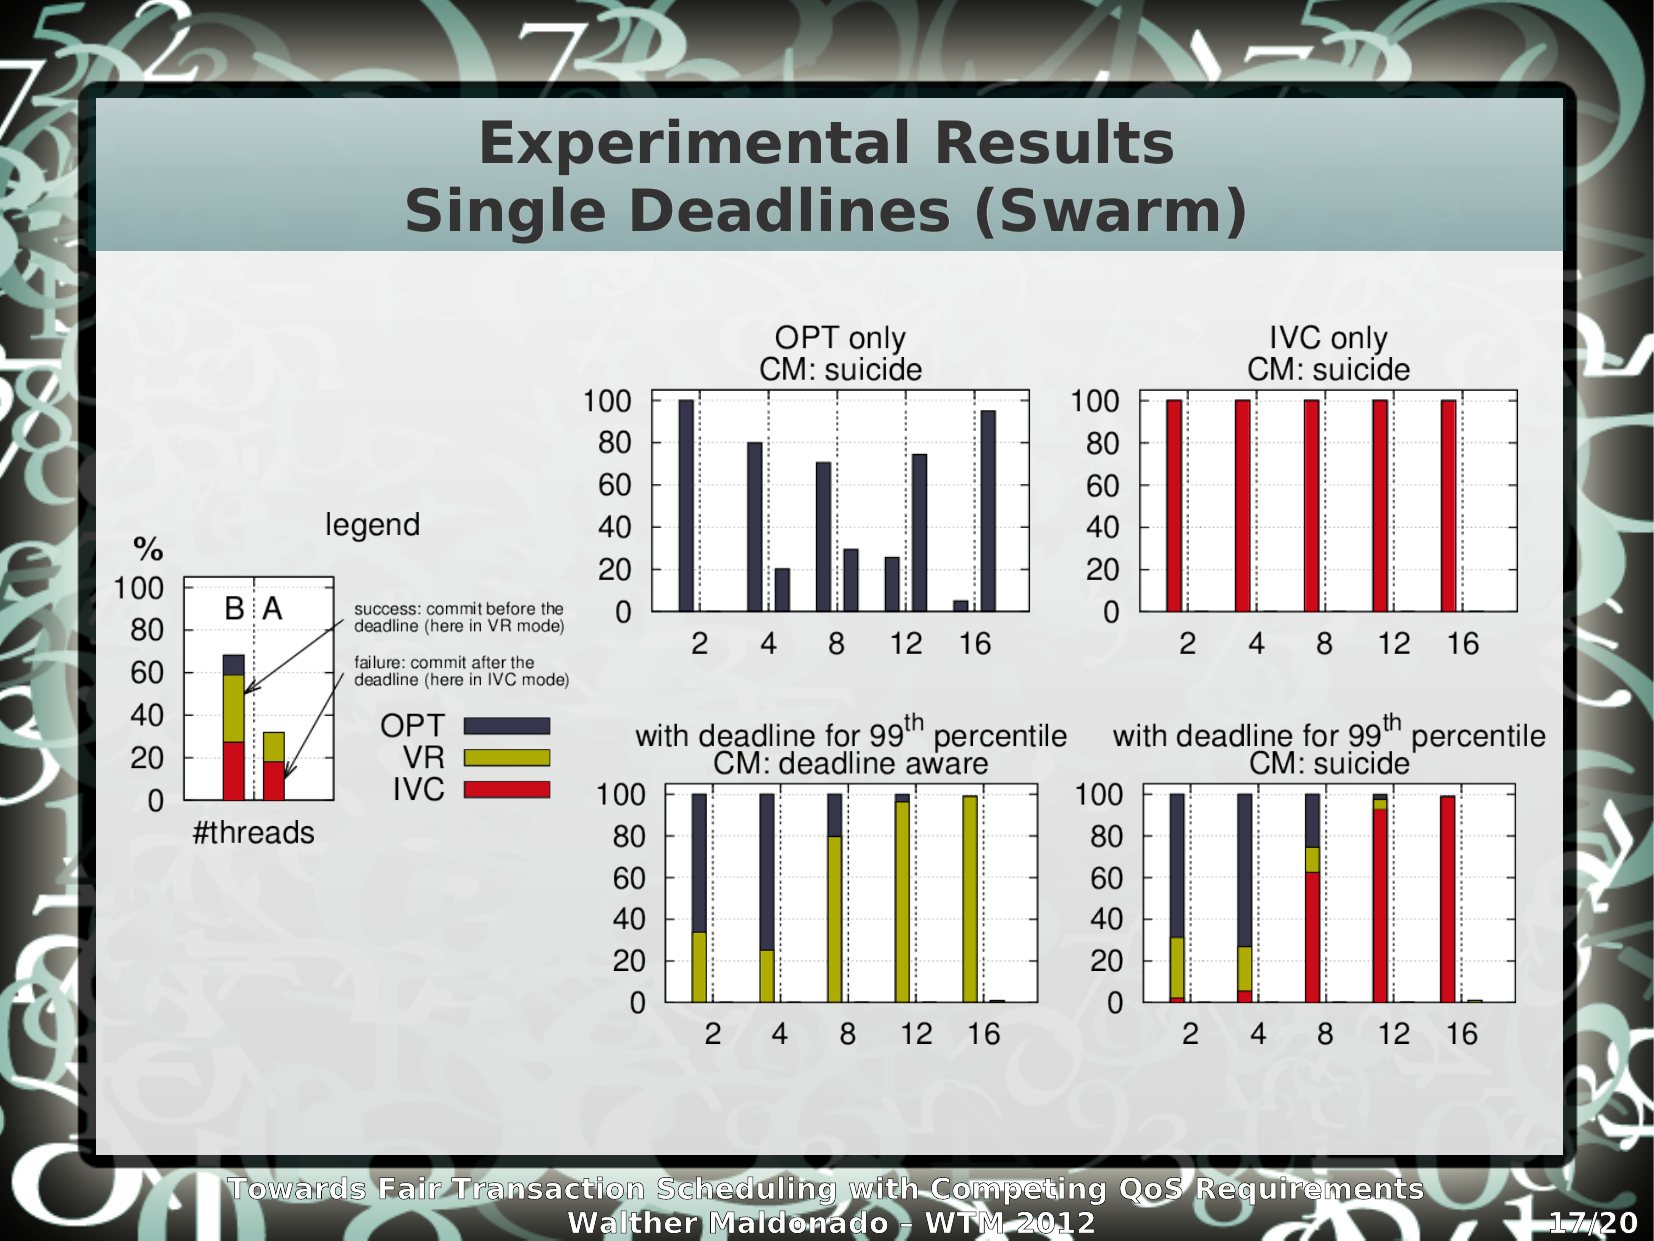

# Experimental Results Single Deadlines (Swarm)
17